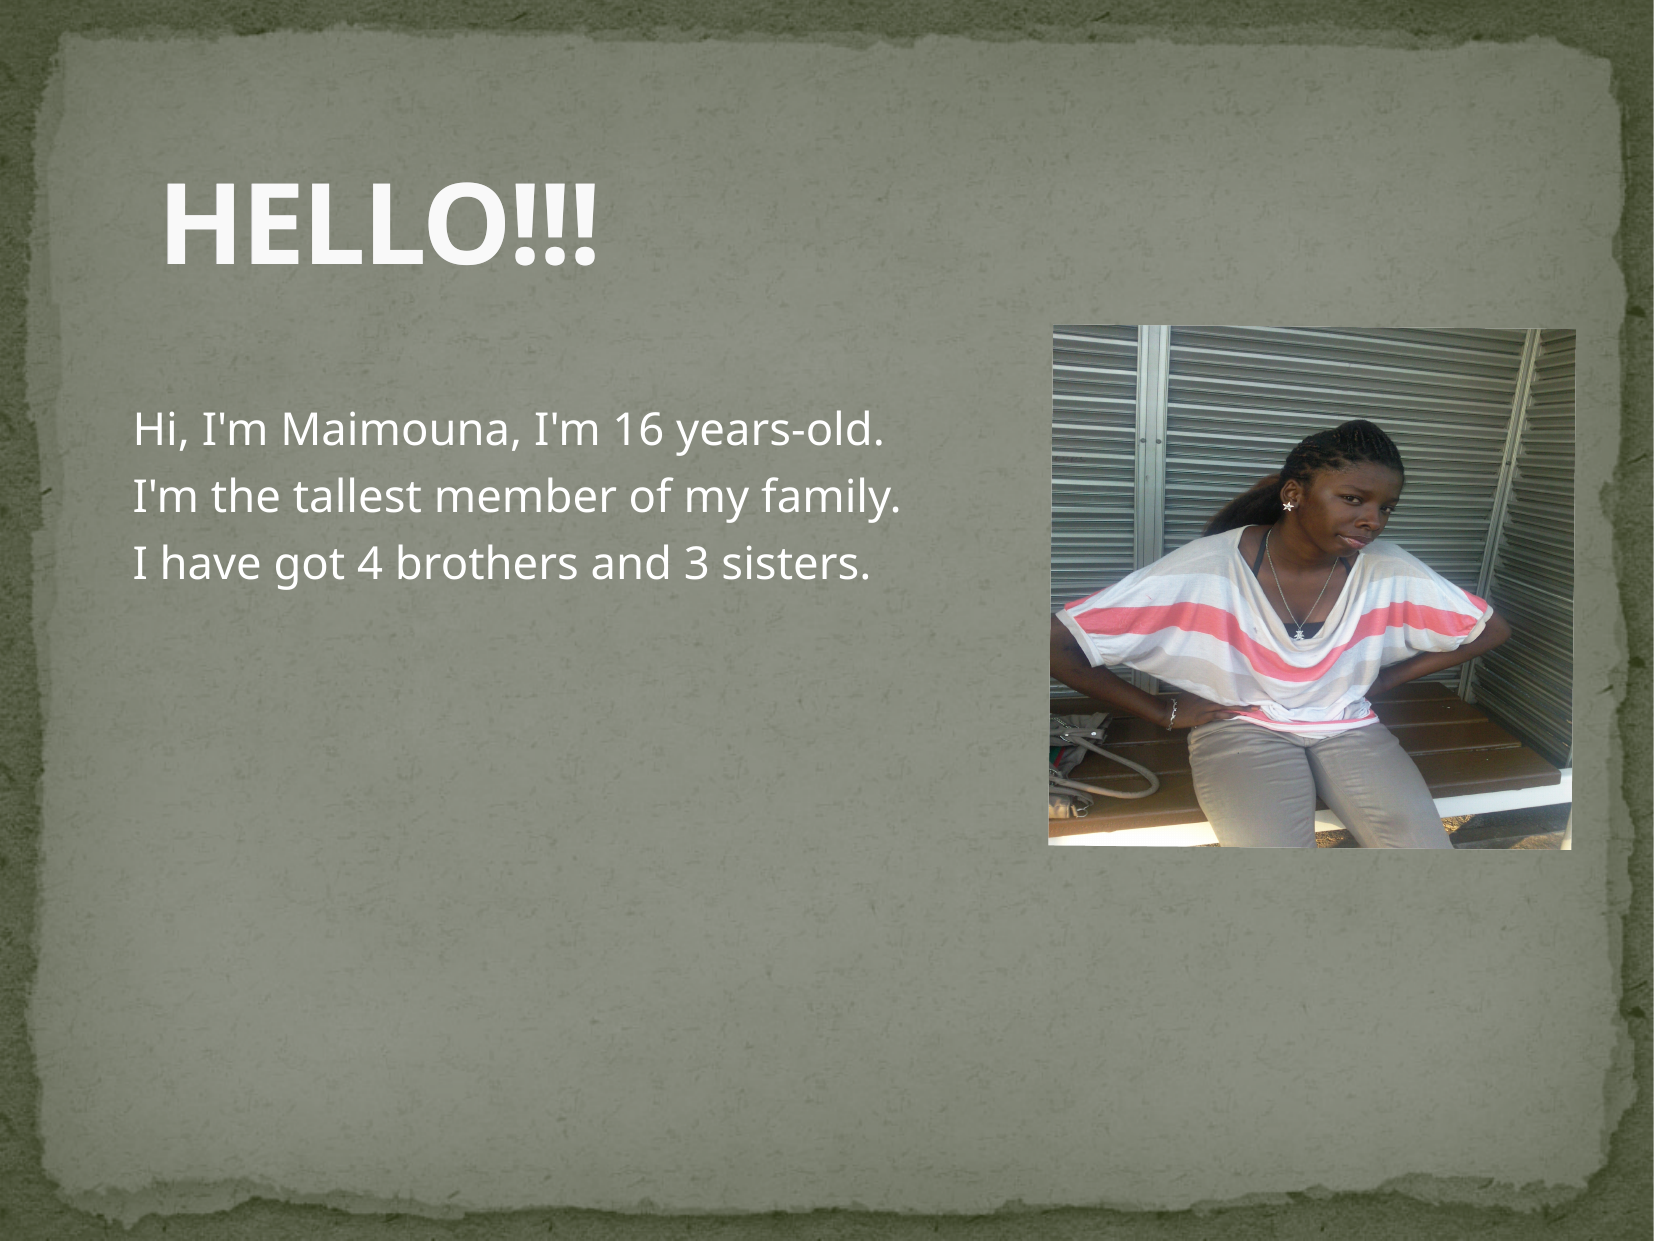

# HELLO!!!
Hi, I'm Maimouna, I'm 16 years-old.
I'm the tallest member of my family.
I have got 4 brothers and 3 sisters.